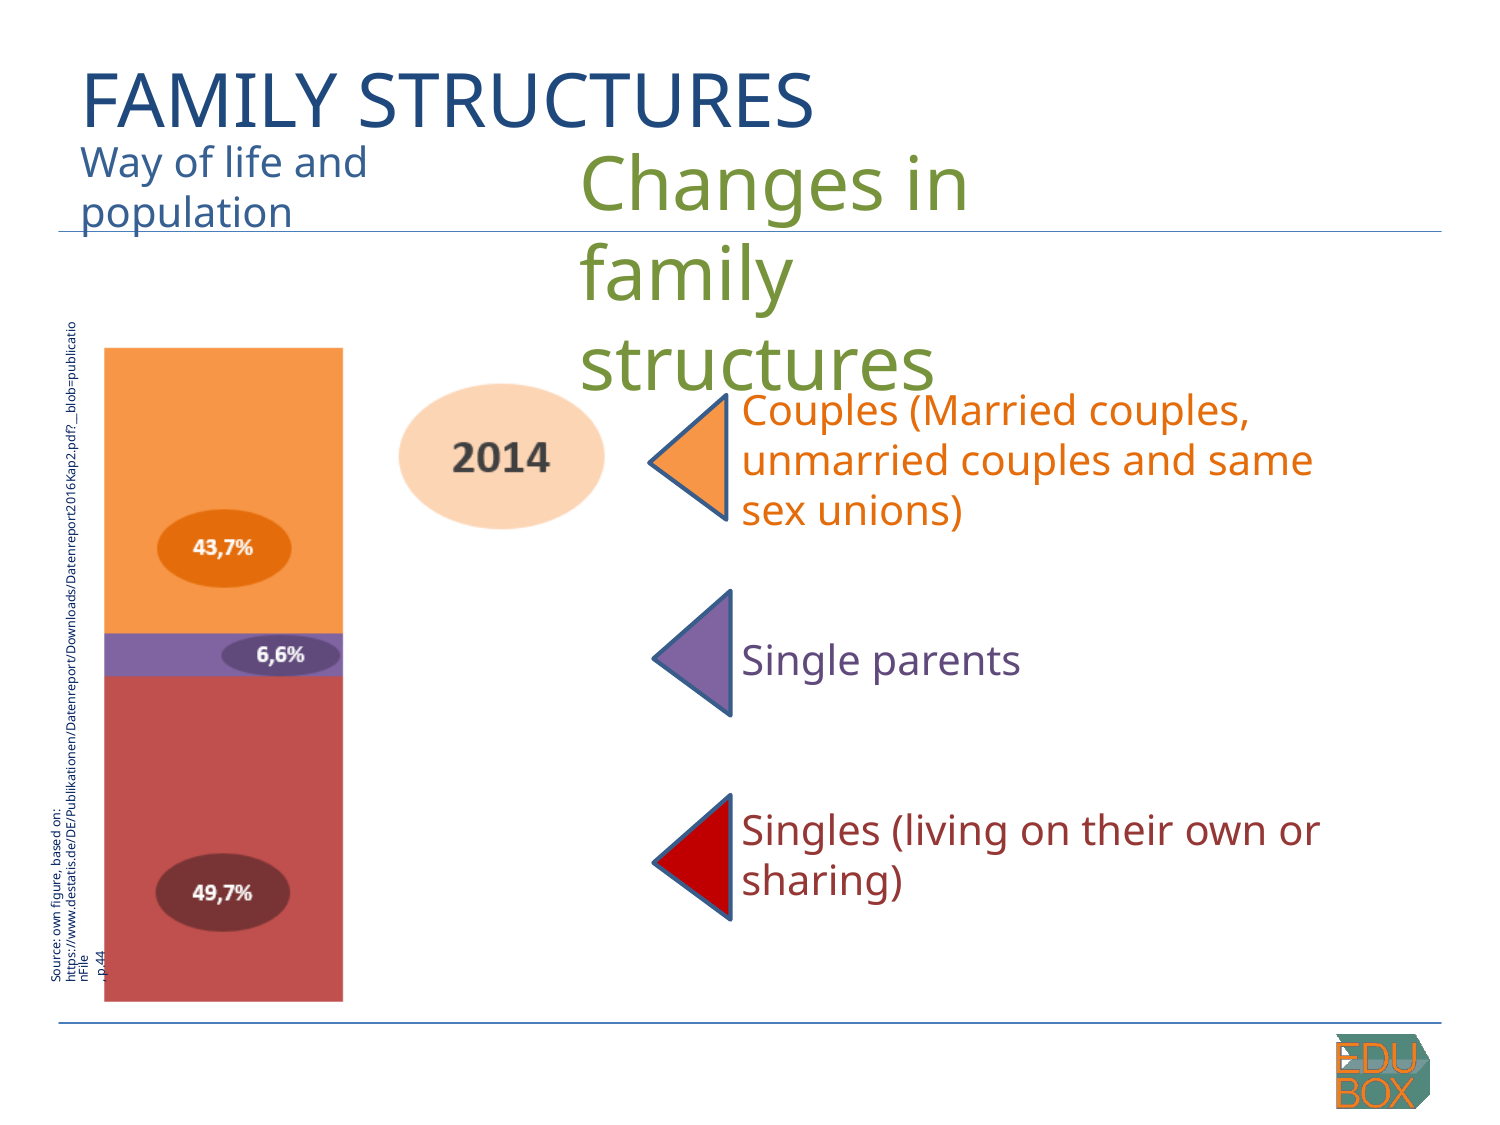

FAMILY STRUCTURES
# Way of life and population
Changes in family structures
Couples (Married couples, unmarried couples and same sex unions)
Single parents
Singles (living on their own or sharing)
Source: own figure, based on: https://www.destatis.de/DE/Publikationen/Datenreport/Downloads/Datenreport2016Kap2.pdf?__blob=publicationFile, p.44